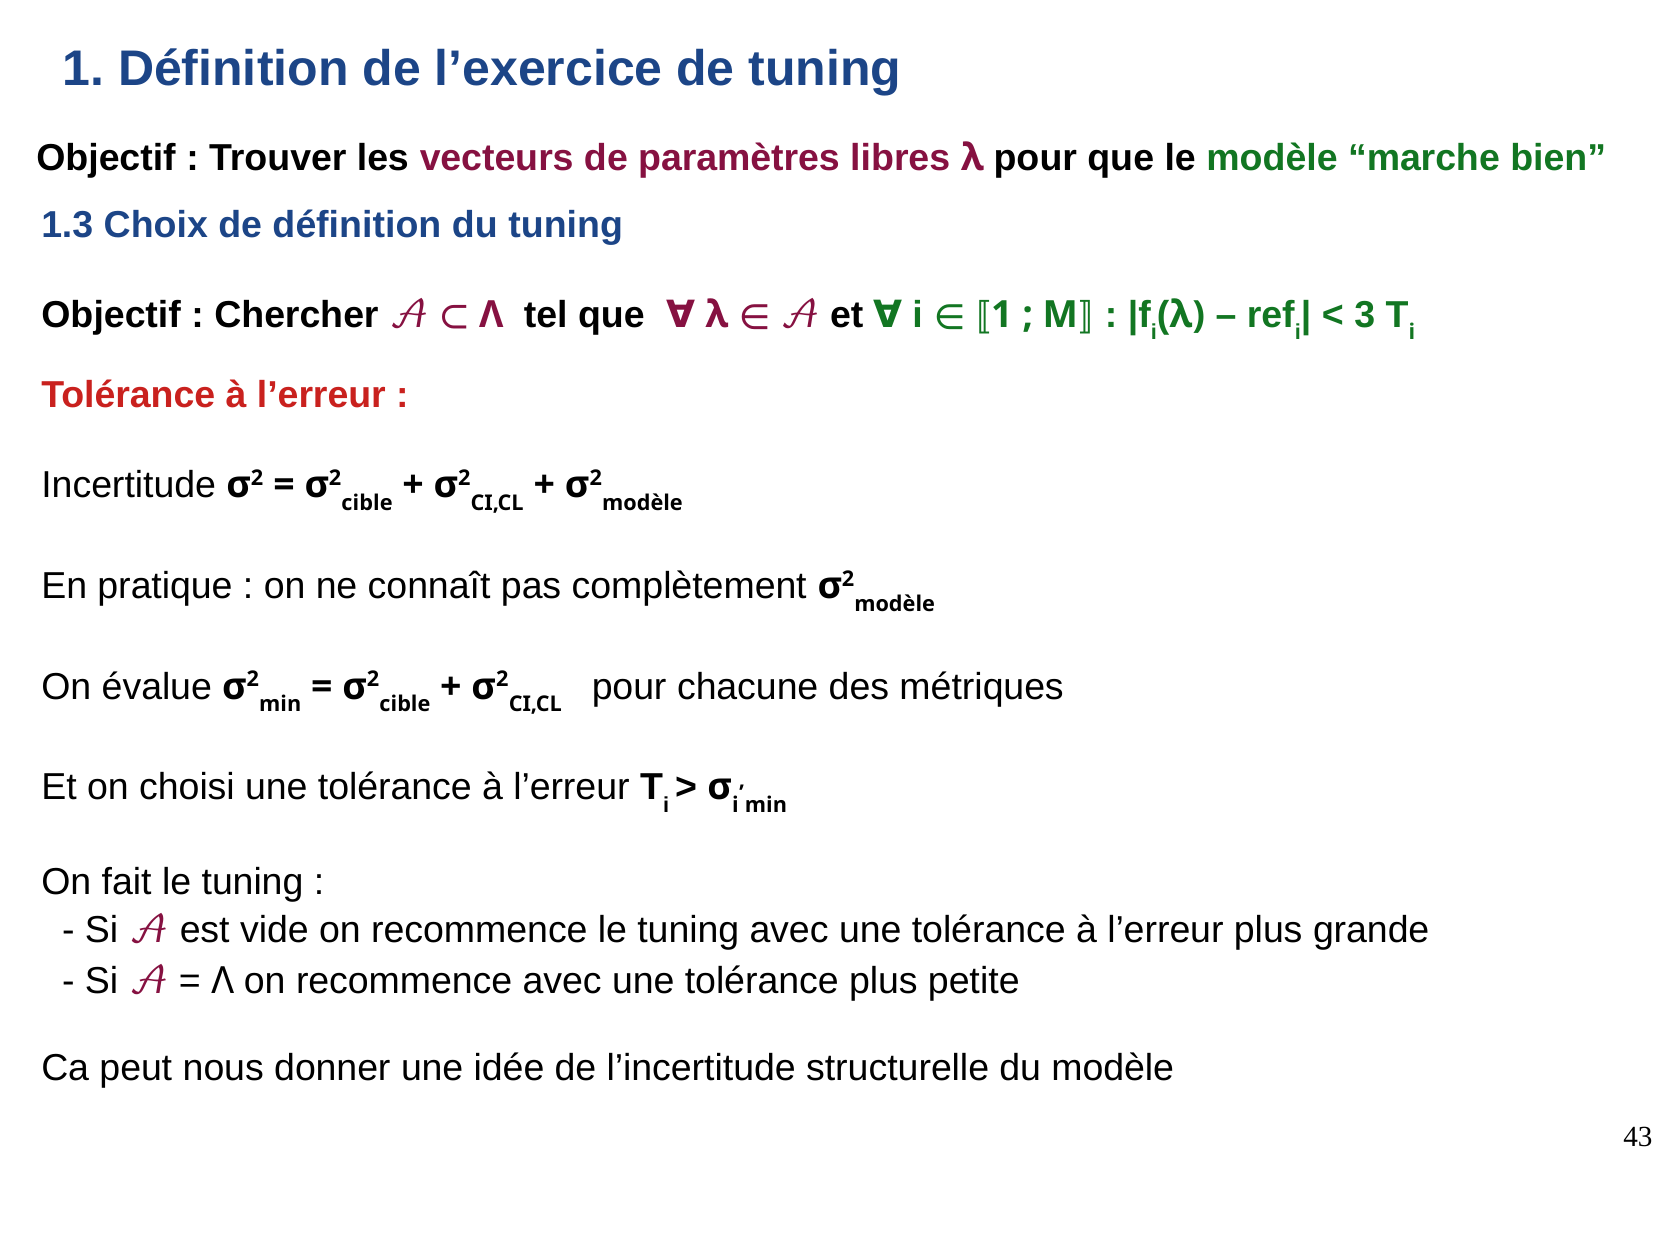

1. Définition de l’exercice de tuning
 Objectif : Trouver les vecteurs de paramètres libres λ pour que le modèle “marche bien”
1.3 Choix de définition du tuning
Objectif : Chercher 𝒜 ⊂ Λ tel que ∀ λ ∊ 𝒜 et ∀ i ∊ ⟦1 ; M⟧ : |fi(λ) – refi| < 3 Ti
Tolérance à l’erreur :
Incertitude σ2 = σ2cible + σ2CI,CL + σ2modèle
En pratique : on ne connaît pas complètement σ2modèle
On évalue σ2min = σ2cible + σ2CI,CL pour chacune des métriques
Et on choisi une tolérance à l’erreur Ti > σi,min
On fait le tuning :
 - Si 𝒜 est vide on recommence le tuning avec une tolérance à l’erreur plus grande
 - Si 𝒜 = Λ on recommence avec une tolérance plus petite
Ca peut nous donner une idée de l’incertitude structurelle du modèle
43